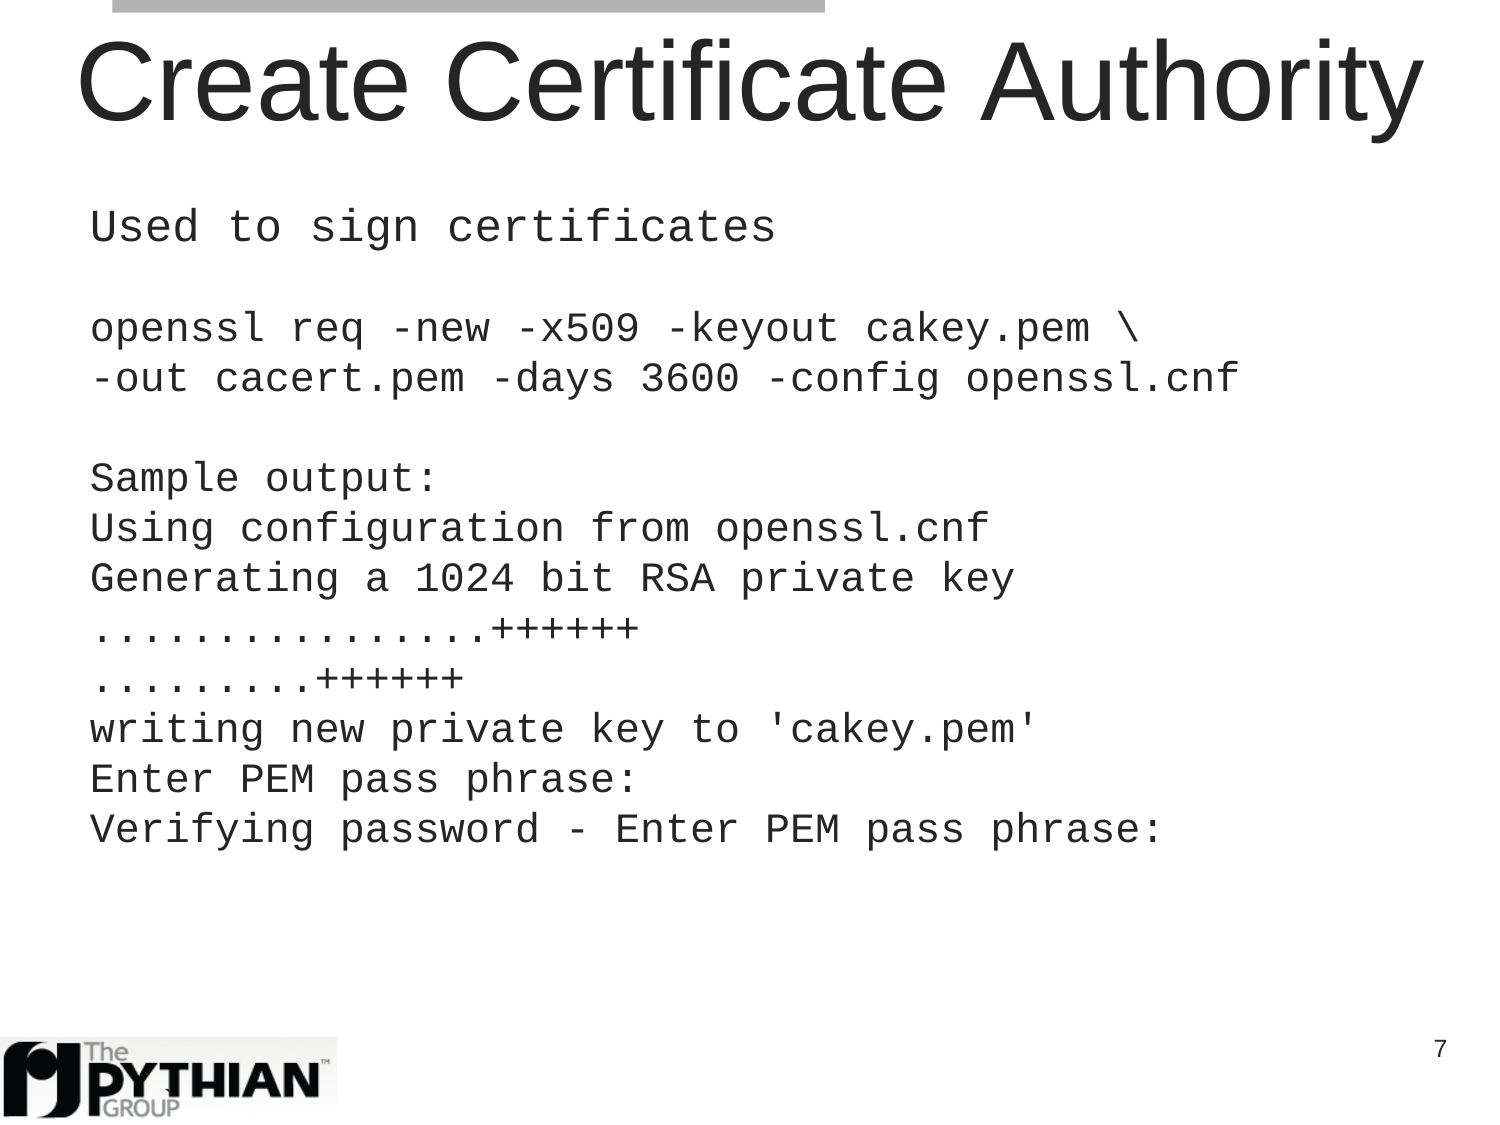

Create Certificate Authority
Used to sign certificates
openssl req -new -x509 -keyout cakey.pem \
-out cacert.pem -days 3600 -config openssl.cnf
Sample output:
Using configuration from openssl.cnf
Generating a 1024 bit RSA private key
................++++++
.........++++++
writing new private key to 'cakey.pem'
Enter PEM pass phrase:
Verifying password - Enter PEM pass phrase: